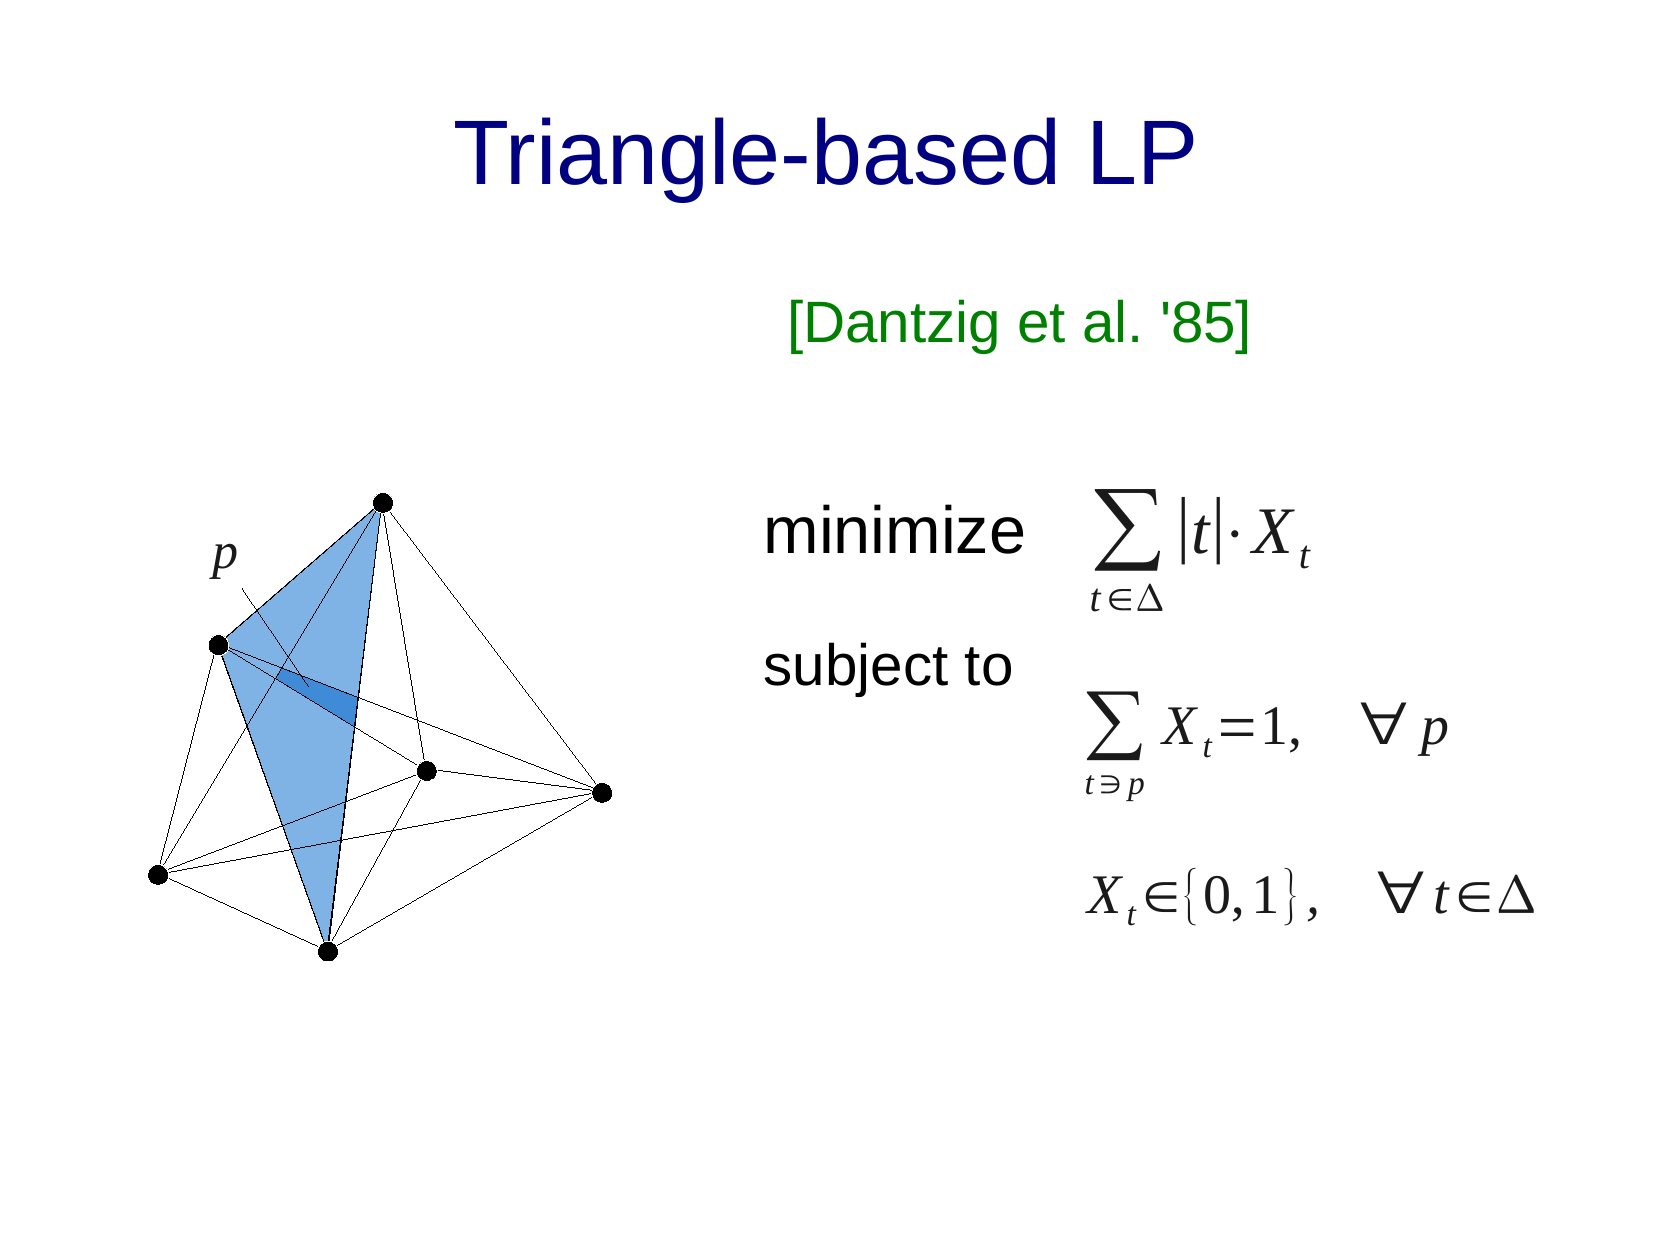

# Triangle-based LP
 [Dantzig et al. '85]
minimize
 subject to